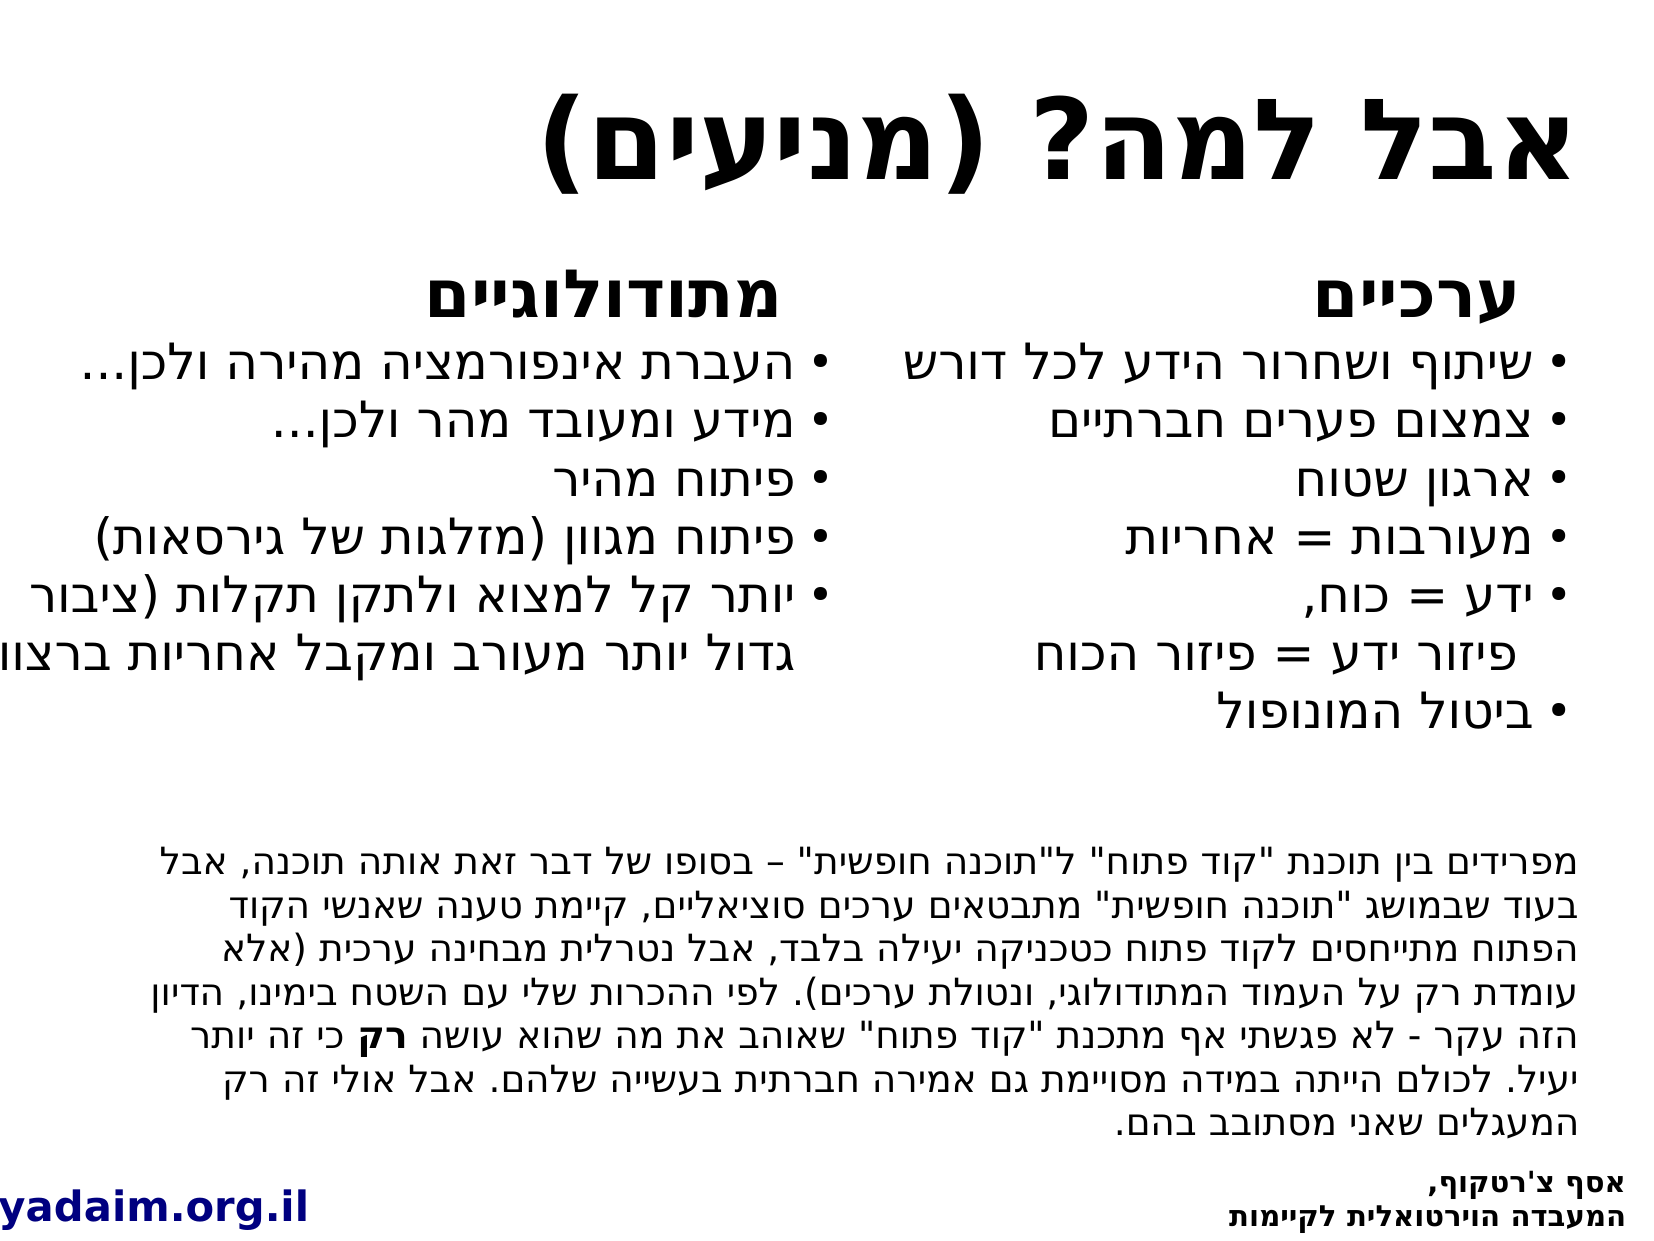

אבל למה? (מניעים)
 מתודולוגיים
 העברת אינפורמציה מהירה ולכן...
 מידע ומעובד מהר ולכן...
 פיתוח מהיר
 פיתוח מגוון (מזלגות של גירסאות)
 יותר קל למצוא ולתקן תקלות (ציבור
 גדול יותר מעורב ומקבל אחריות ברצוון)
 ערכיים
 שיתוף ושחרור הידע לכל דורש
 צמצום פערים חברתיים
 ארגון שטוח
 מעורבות = אחריות
 ידע = כוח,
 פיזור ידע = פיזור הכוח
 ביטול המונופול
מפרידים בין תוכנת "קוד פתוח" ל"תוכנה חופשית" – בסופו של דבר זאת אותה תוכנה, אבל בעוד שבמושג "תוכנה חופשית" מתבטאים ערכים סוציאליים, קיימת טענה שאנשי הקוד הפתוח מתייחסים לקוד פתוח כטכניקה יעילה בלבד, אבל נטרלית מבחינה ערכית (אלא עומדת רק על העמוד המתודולוגי, ונטולת ערכים). לפי ההכרות שלי עם השטח בימינו, הדיון הזה עקר - לא פגשתי אף מתכנת "קוד פתוח" שאוהב את מה שהוא עושה רק כי זה יותר יעיל. לכולם הייתה במידה מסויימת גם אמירה חברתית בעשייה שלהם. אבל אולי זה רק המעגלים שאני מסתובב בהם.
אסף צ'רטקוף,
המעבדה הוירטואלית לקיימות
bayadaim.org.il